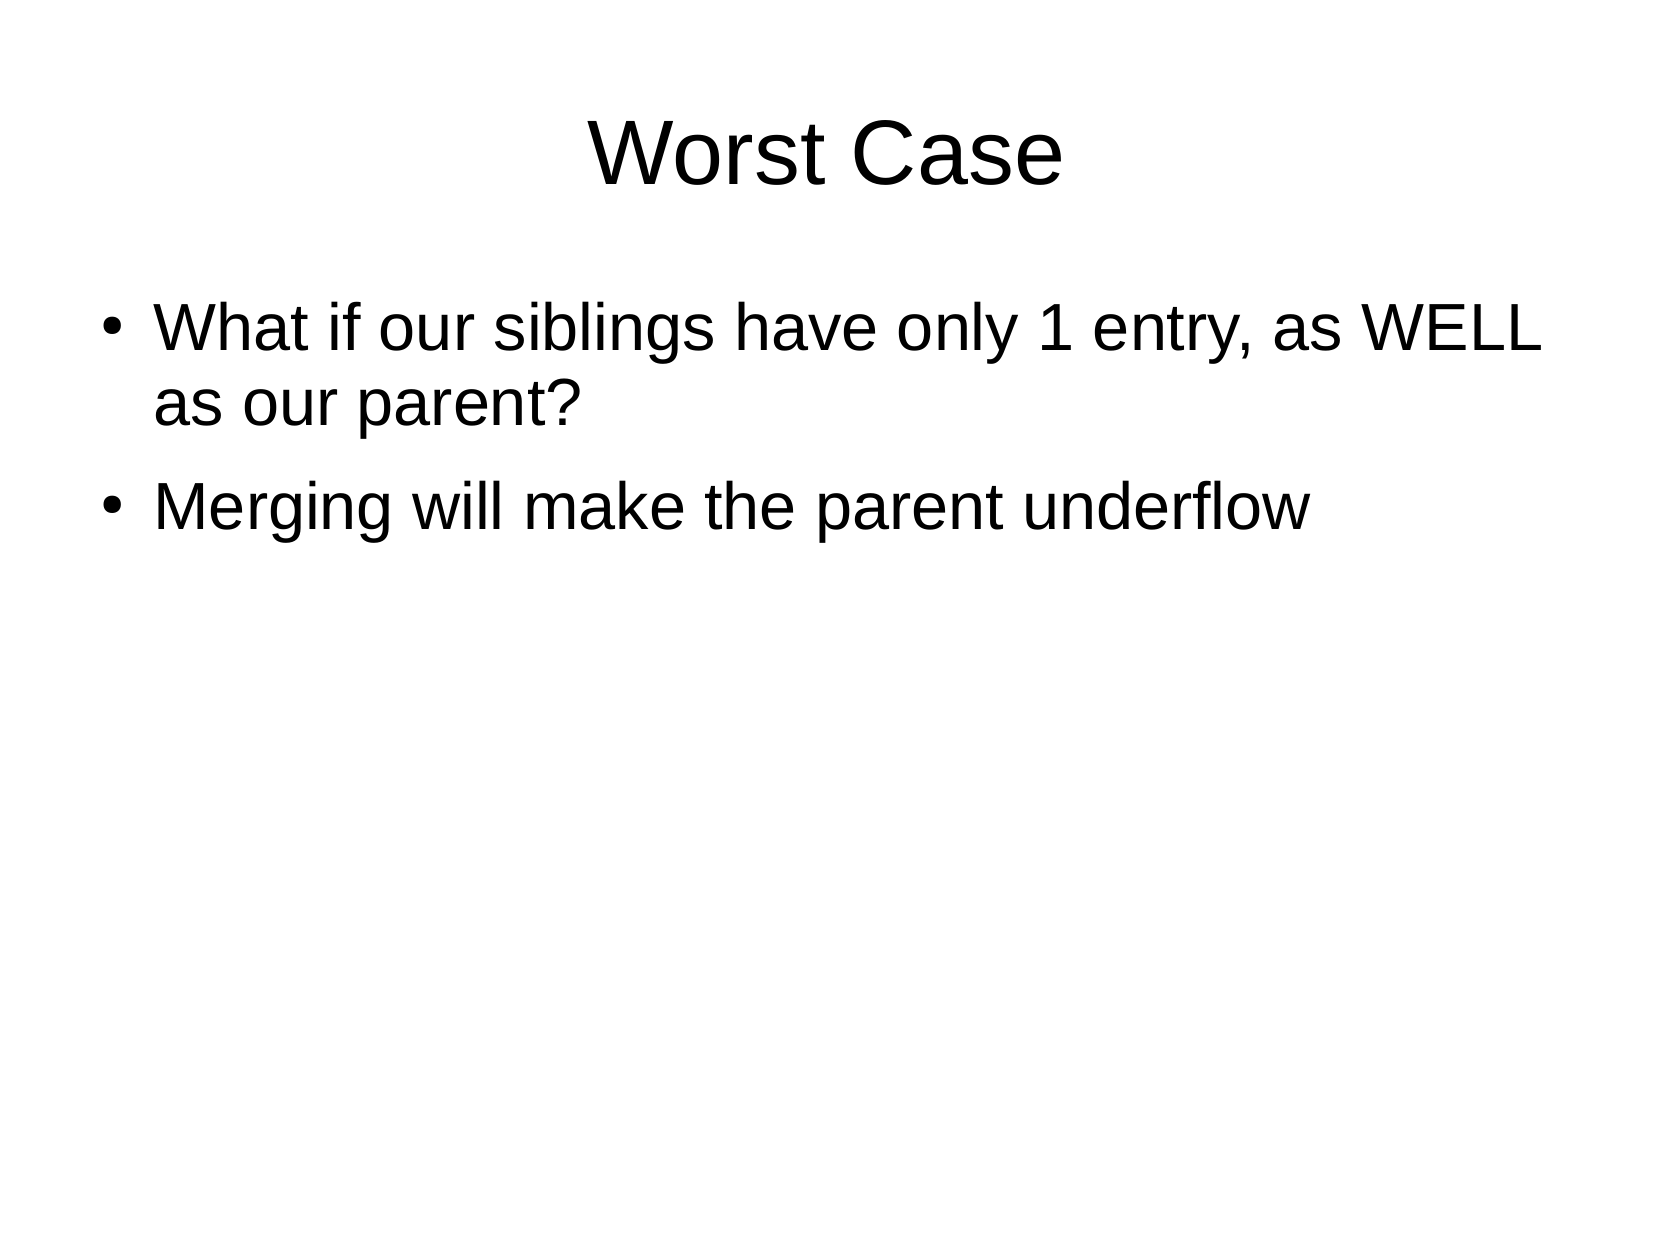

# Worst Case
What if our siblings have only 1 entry, as WELL as our parent?
Merging will make the parent underflow